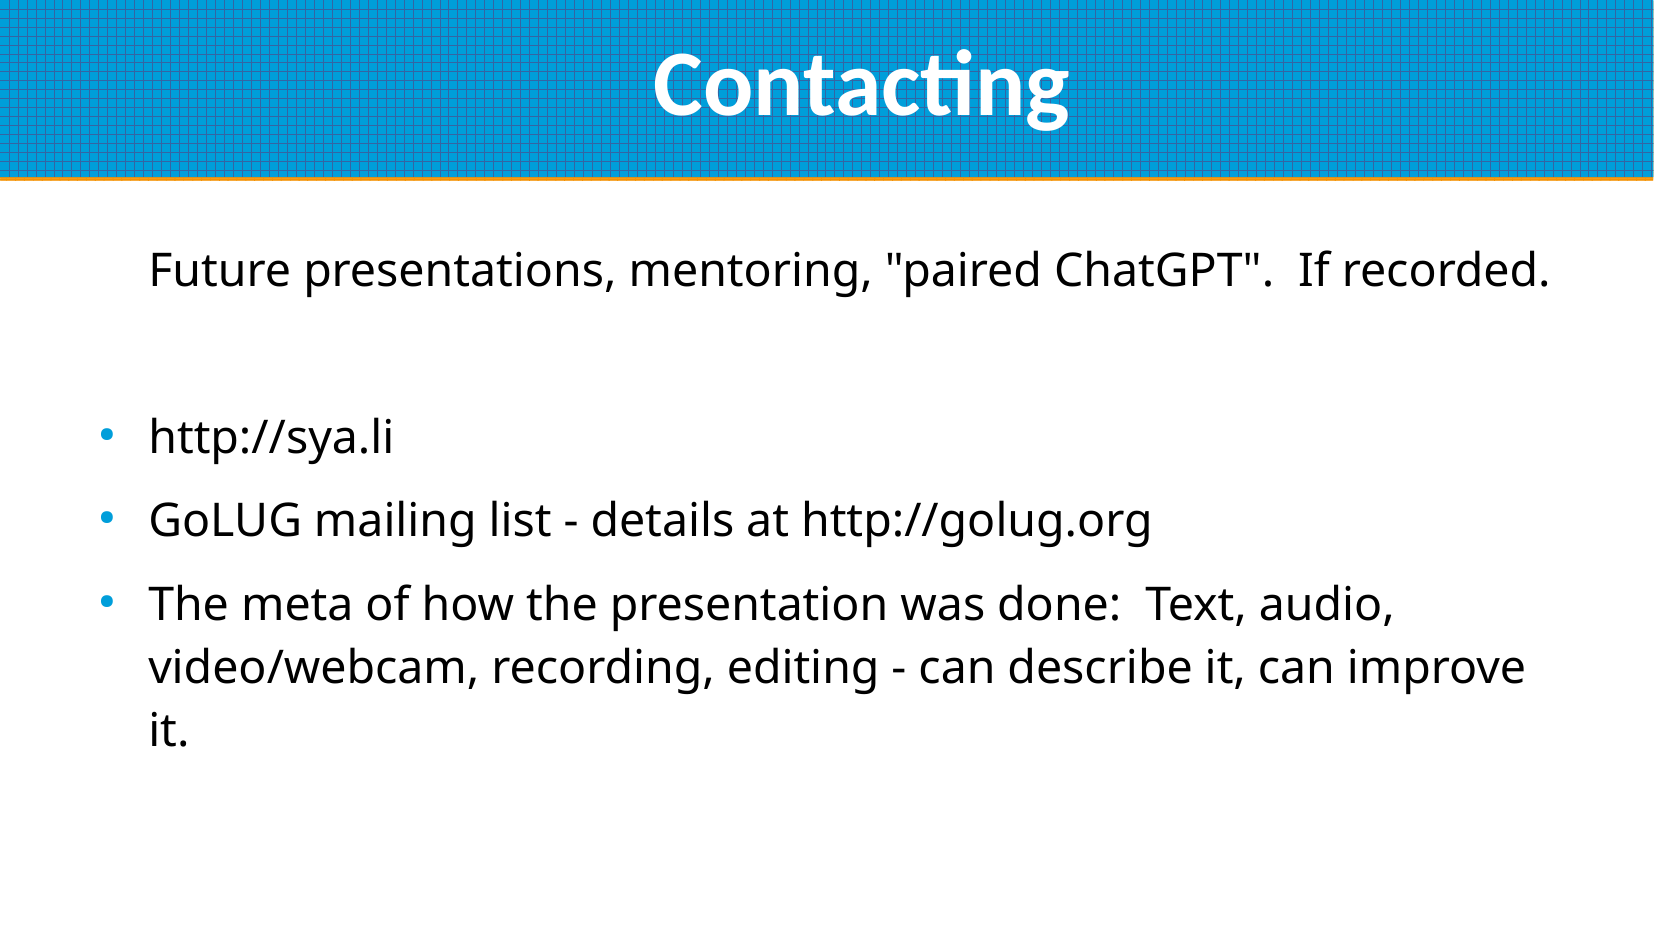

# Contacting
Future presentations, mentoring, "paired ChatGPT". If recorded.
http://sya.li
GoLUG mailing list - details at http://golug.org
The meta of how the presentation was done: Text, audio, video/webcam, recording, editing - can describe it, can improve it.